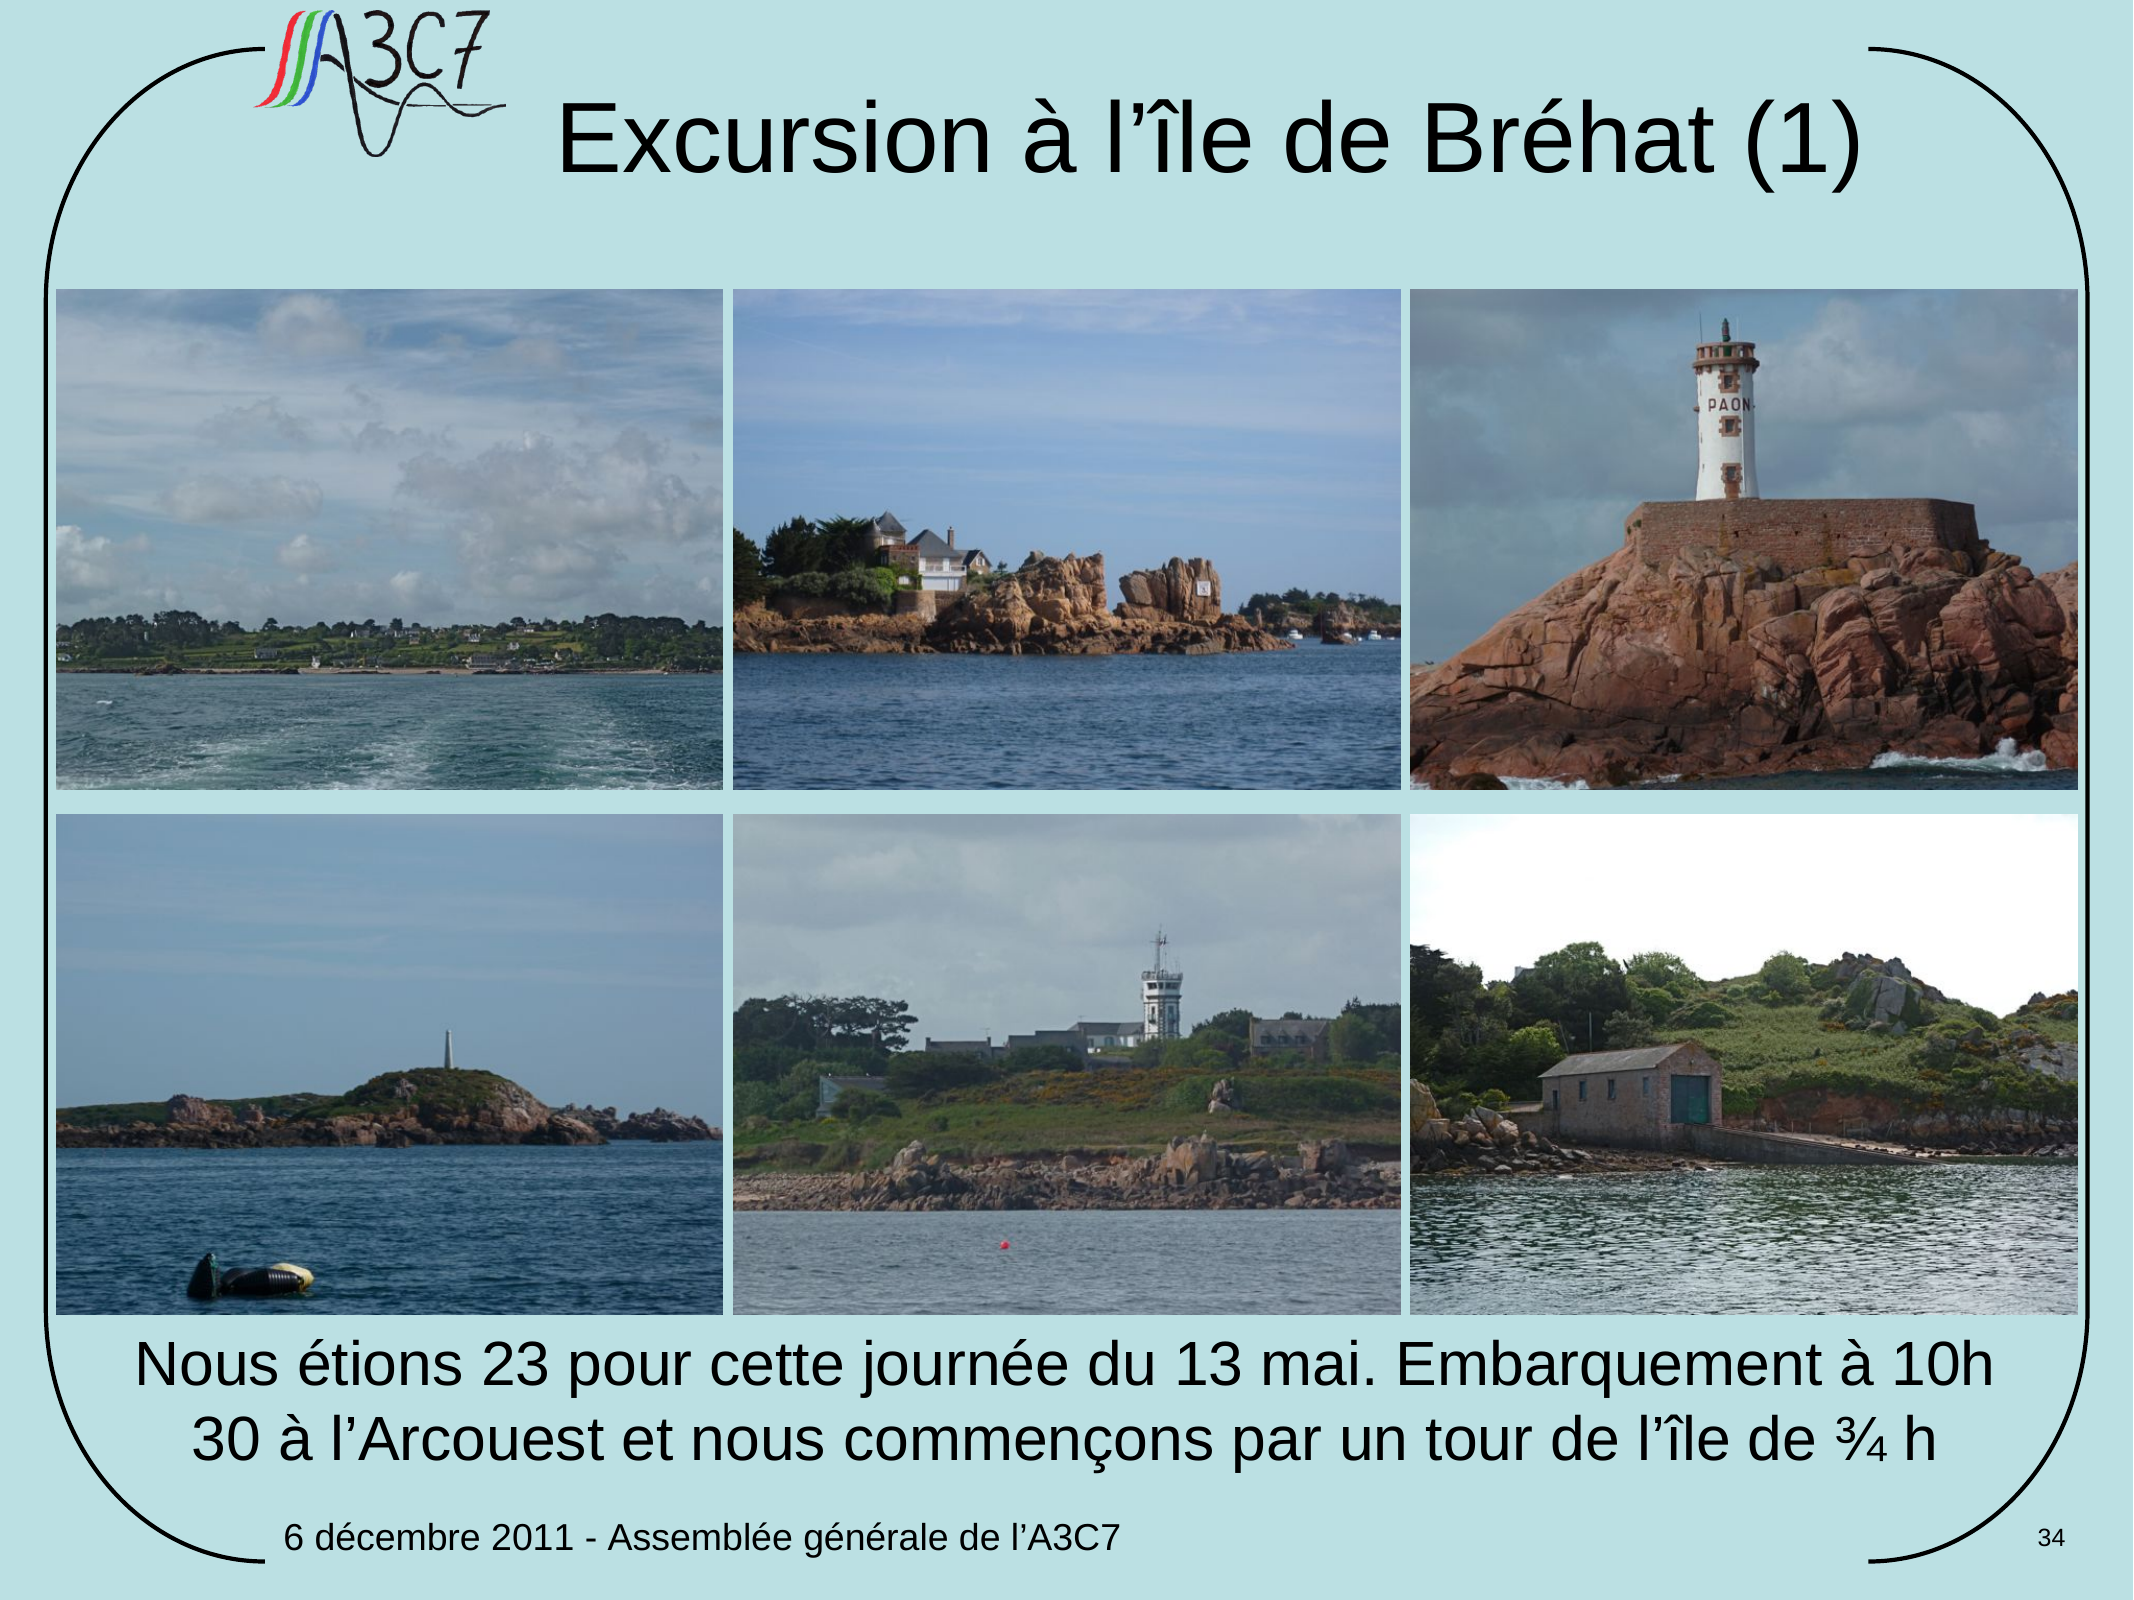

# Excursion à l’île de Bréhat (1)
Nous étions 23 pour cette journée du 13 mai. Embarquement à 10h 30 à l’Arcouest et nous commençons par un tour de l’île de ¾ h
6 décembre 2011 - Assemblée générale de l’A3C7
34